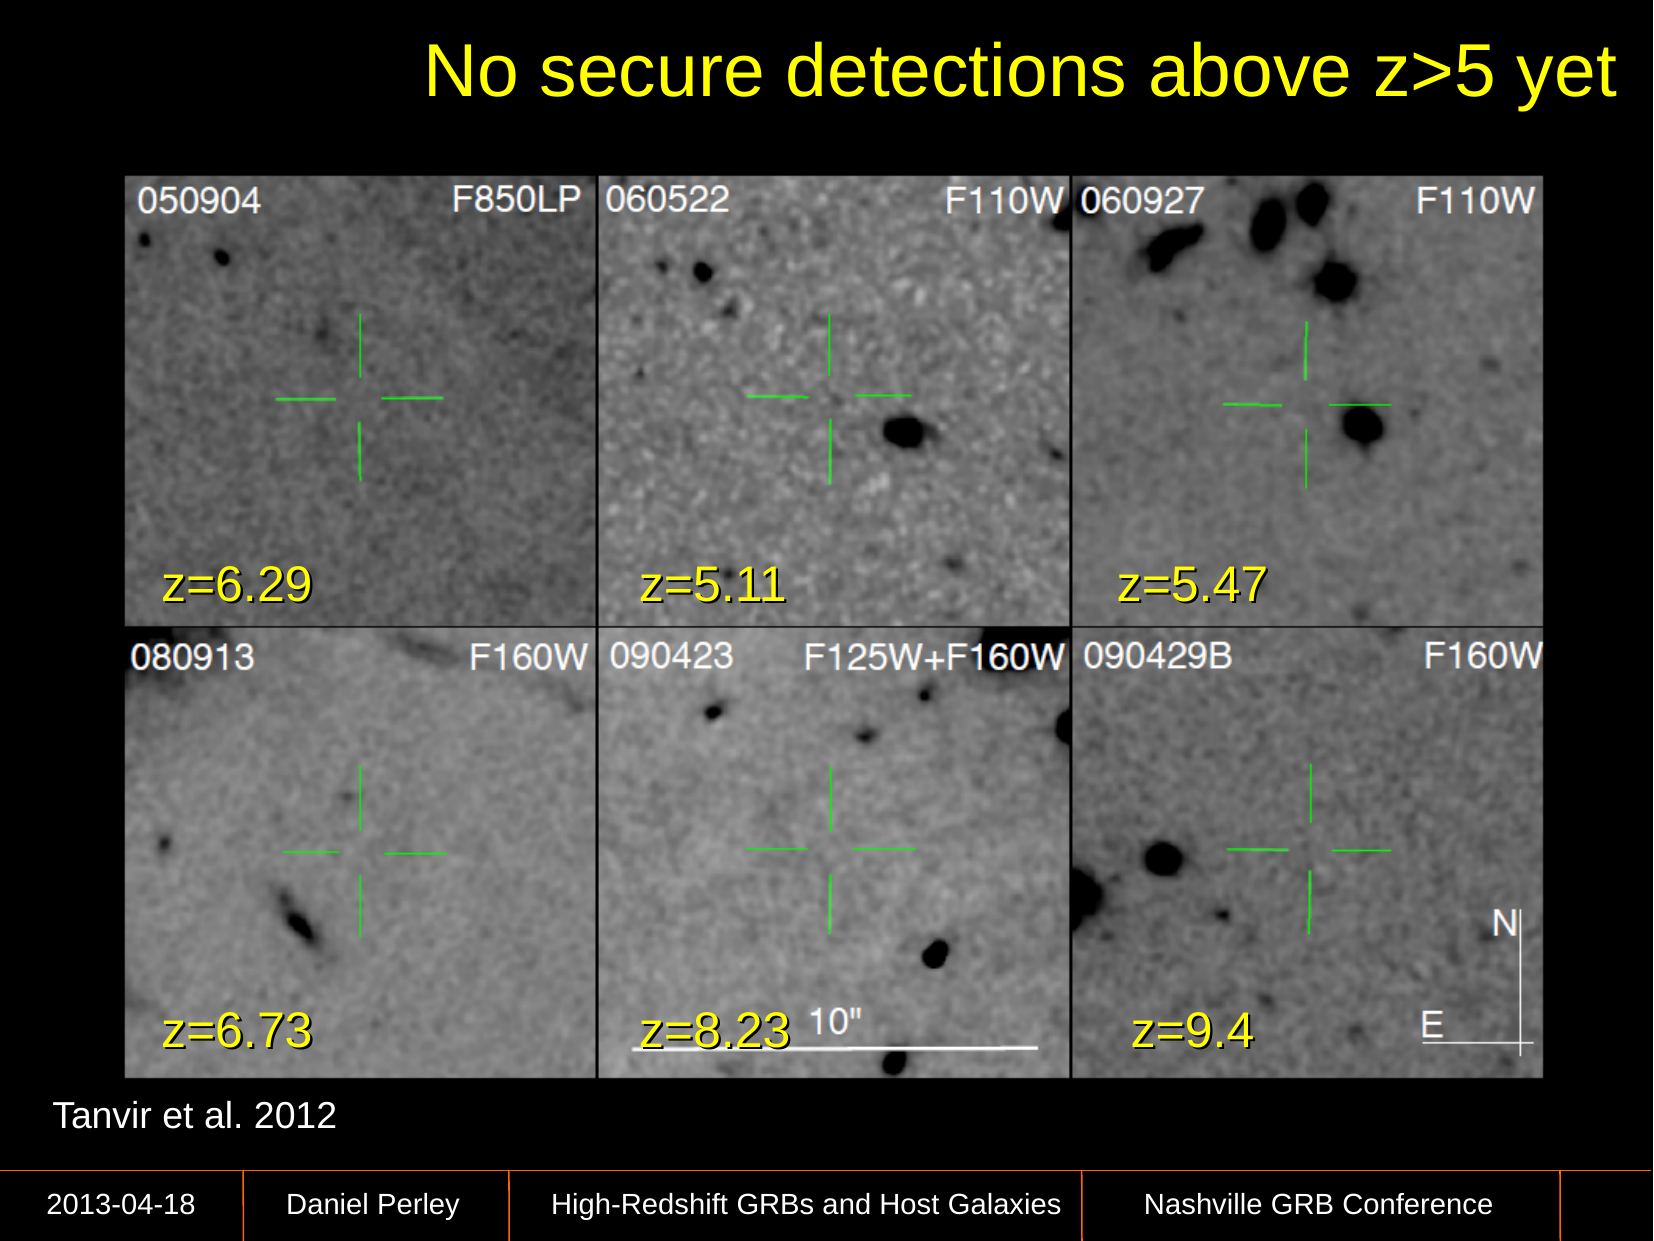

# No secure detections above z>5 yet
 z=6.29				 z=5.11				 z=5.47
 z=6.73				 z=8.23				 z=9.4
Tanvir et al. 2012